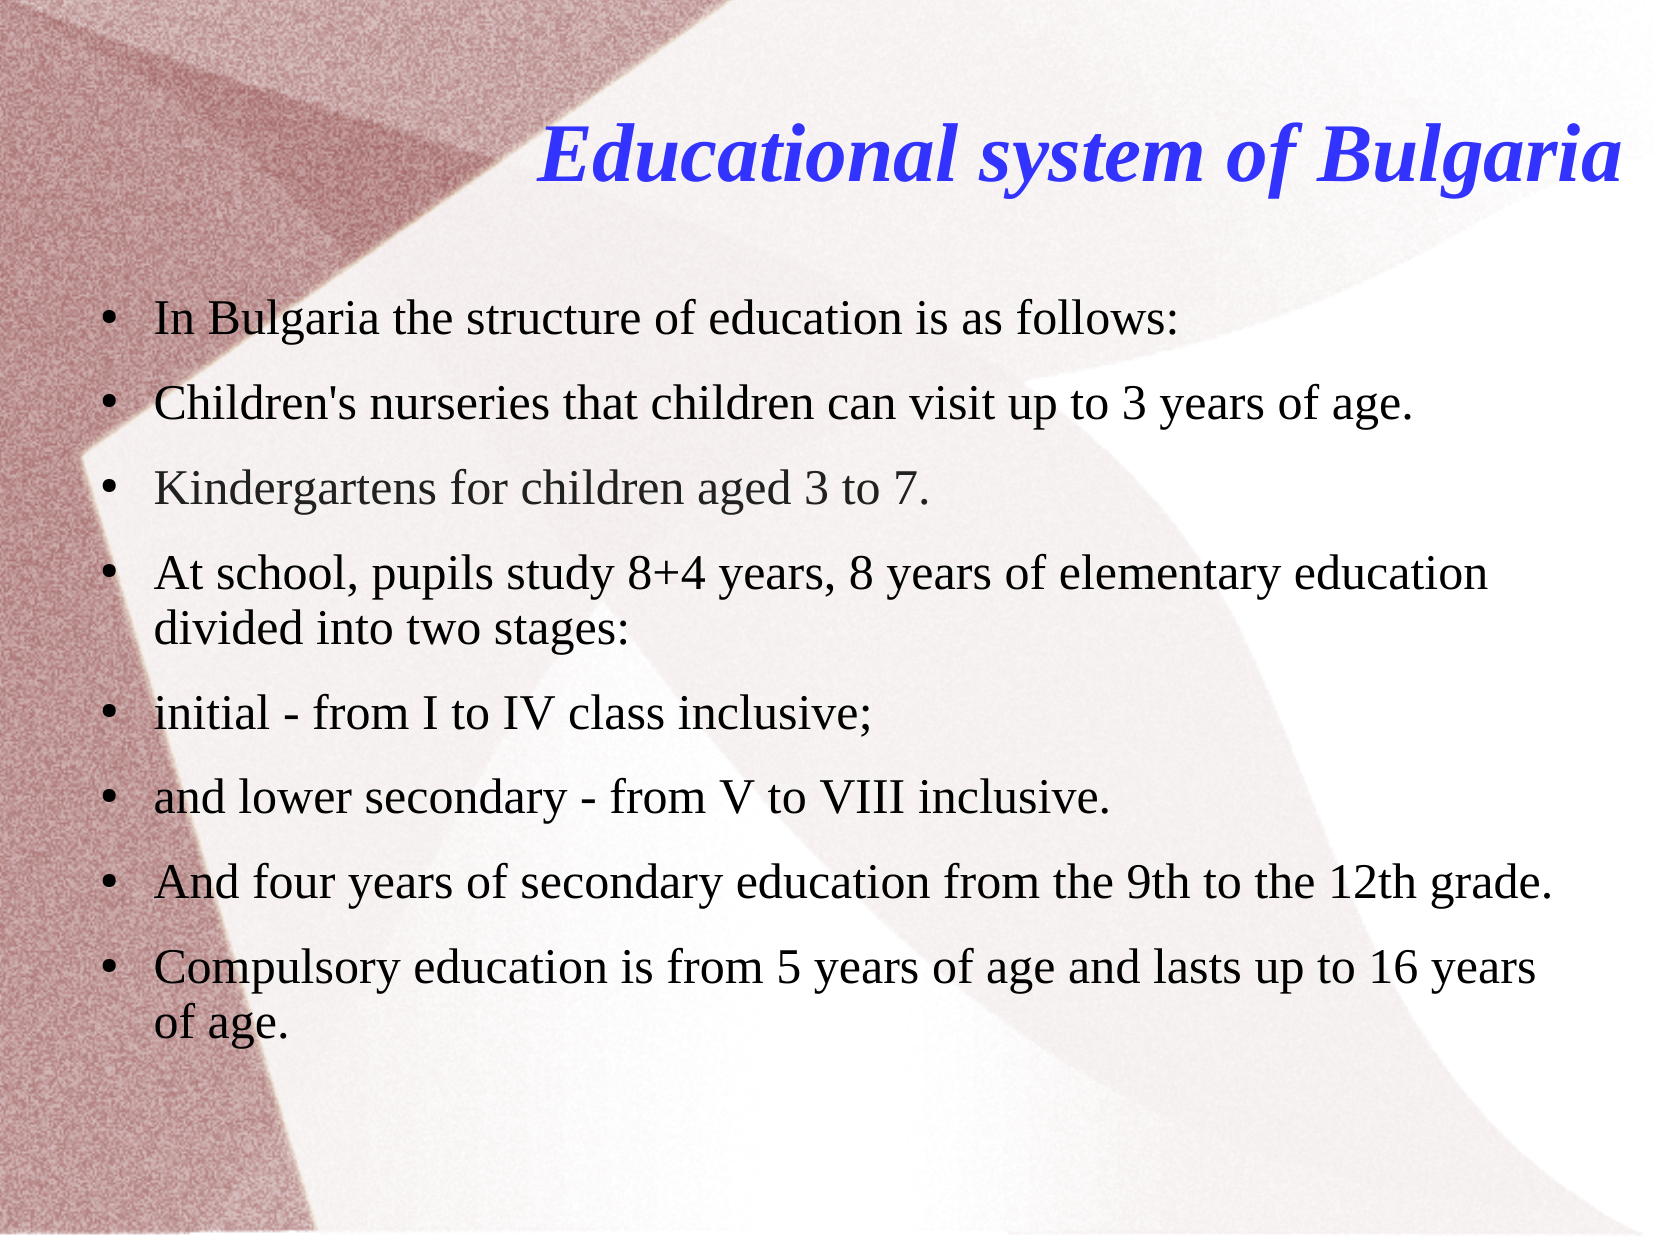

# Educational system of Bulgaria
In Bulgaria the structure of education is as follows:
Children's nurseries that children can visit up to 3 years of age.
Kindergartens for children aged 3 to 7.
At school, pupils study 8+4 years, 8 years of elementary education divided into two stages:
initial - from I to IV class inclusive;
and lower secondary - from V to VIII inclusive.
And four years of secondary education from the 9th to the 12th grade.
Compulsory education is from 5 years of age and lasts up to 16 years of age.